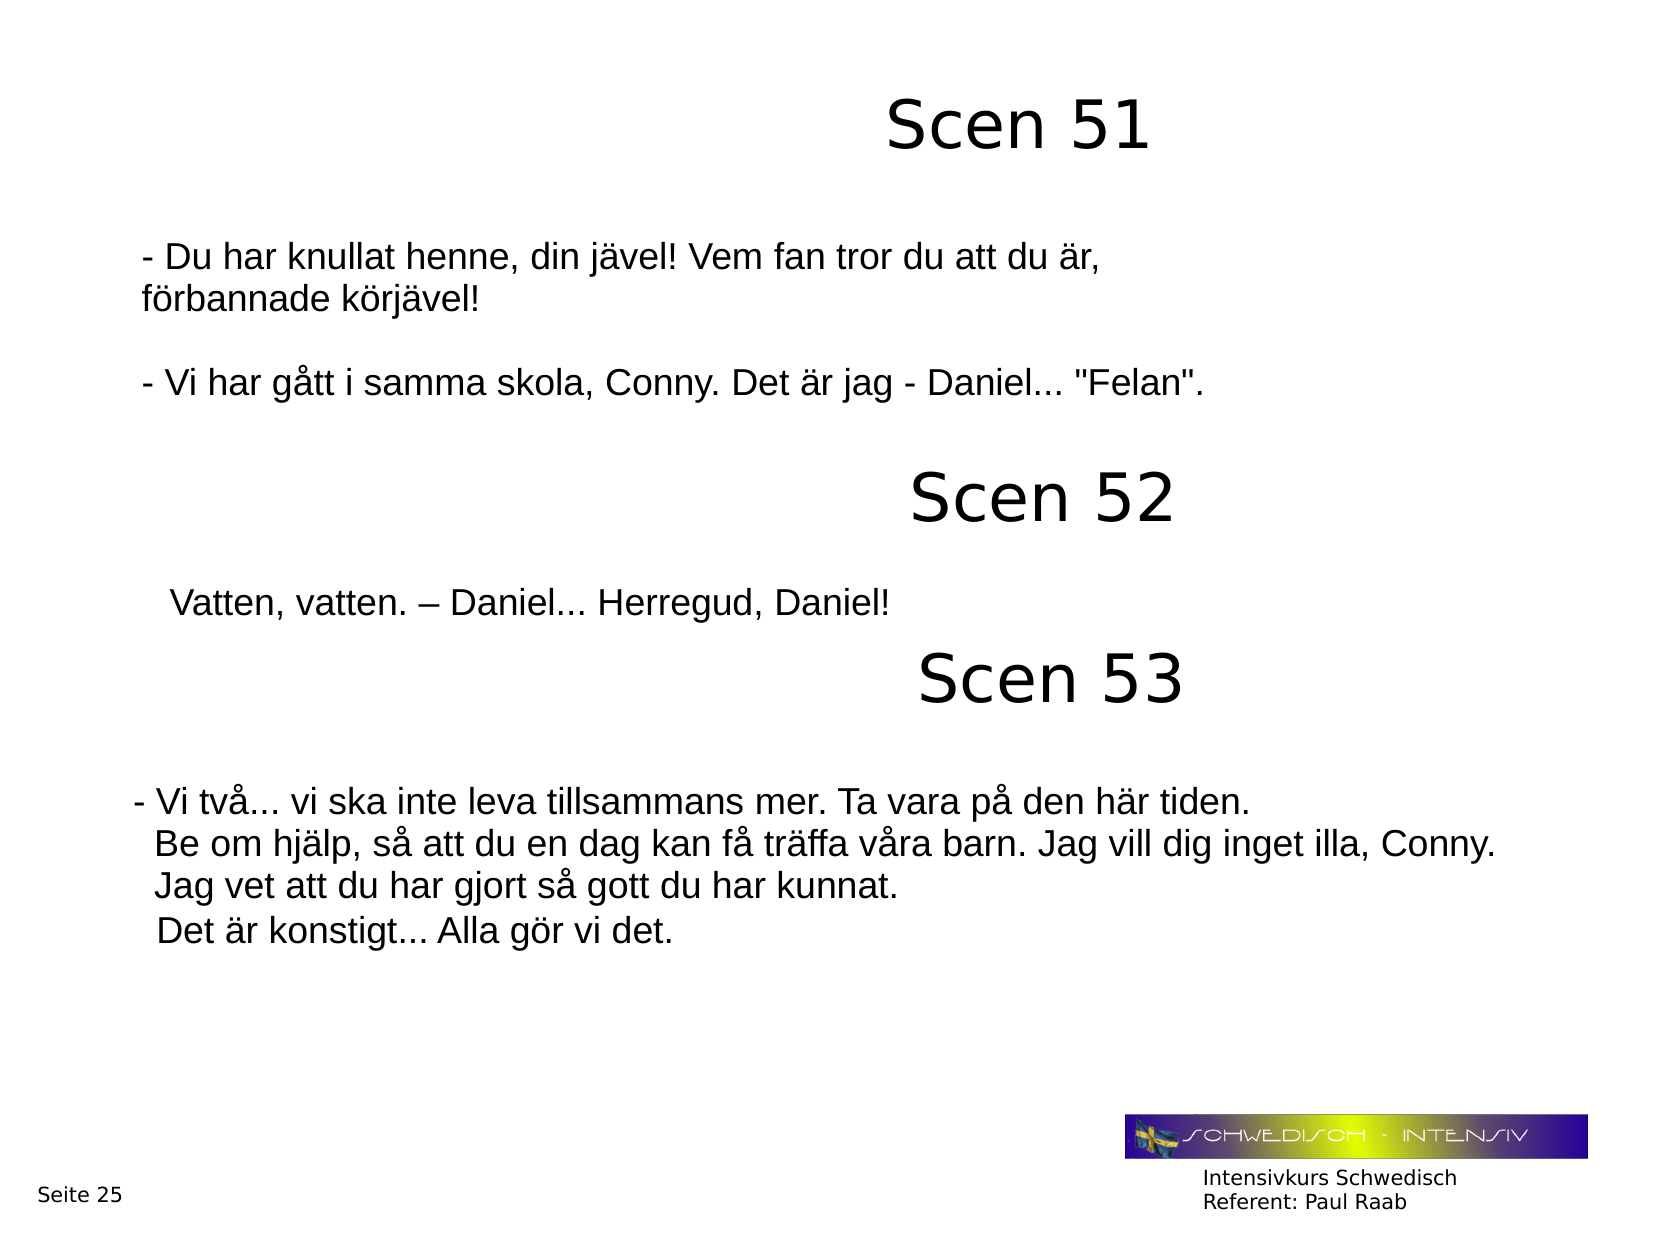

Scen 51
- Du har knullat henne, din jävel! Vem fan tror du att du är,
förbannade körjävel!
- Vi har gått i samma skola, Conny. Det är jag - Daniel... "Felan".
 Scen 52
Vatten, vatten. – Daniel... Herregud, Daniel!
 Scen 53
- Vi två... vi ska inte leva tillsammans mer. Ta vara på den här tiden.
 Be om hjälp, så att du en dag kan få träffa våra barn. Jag vill dig inget illa, Conny.
 Jag vet att du har gjort så gott du har kunnat.
Det är konstigt... Alla gör vi det.